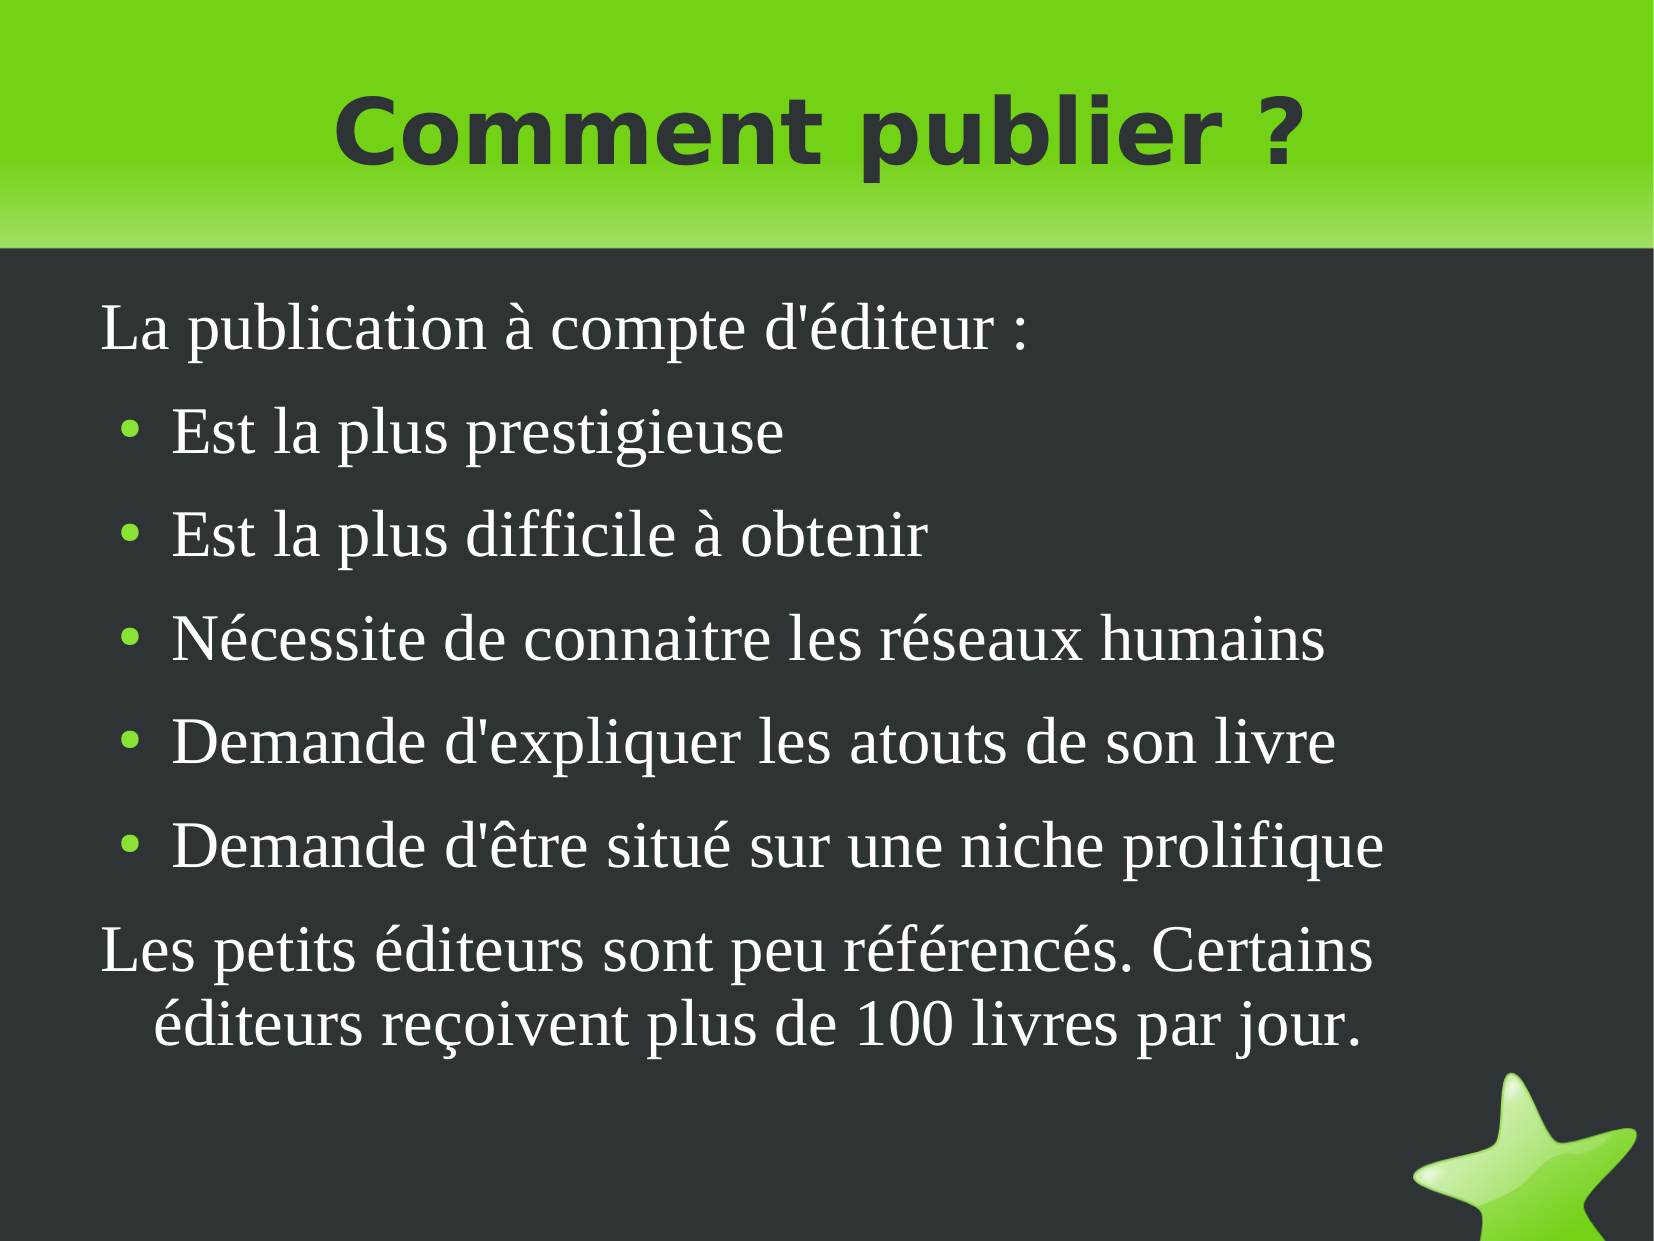

# Comment publier ?
La publication à compte d'éditeur :
Est la plus prestigieuse
Est la plus difficile à obtenir
Nécessite de connaitre les réseaux humains
Demande d'expliquer les atouts de son livre
Demande d'être situé sur une niche prolifique
Les petits éditeurs sont peu référencés. Certains éditeurs reçoivent plus de 100 livres par jour.